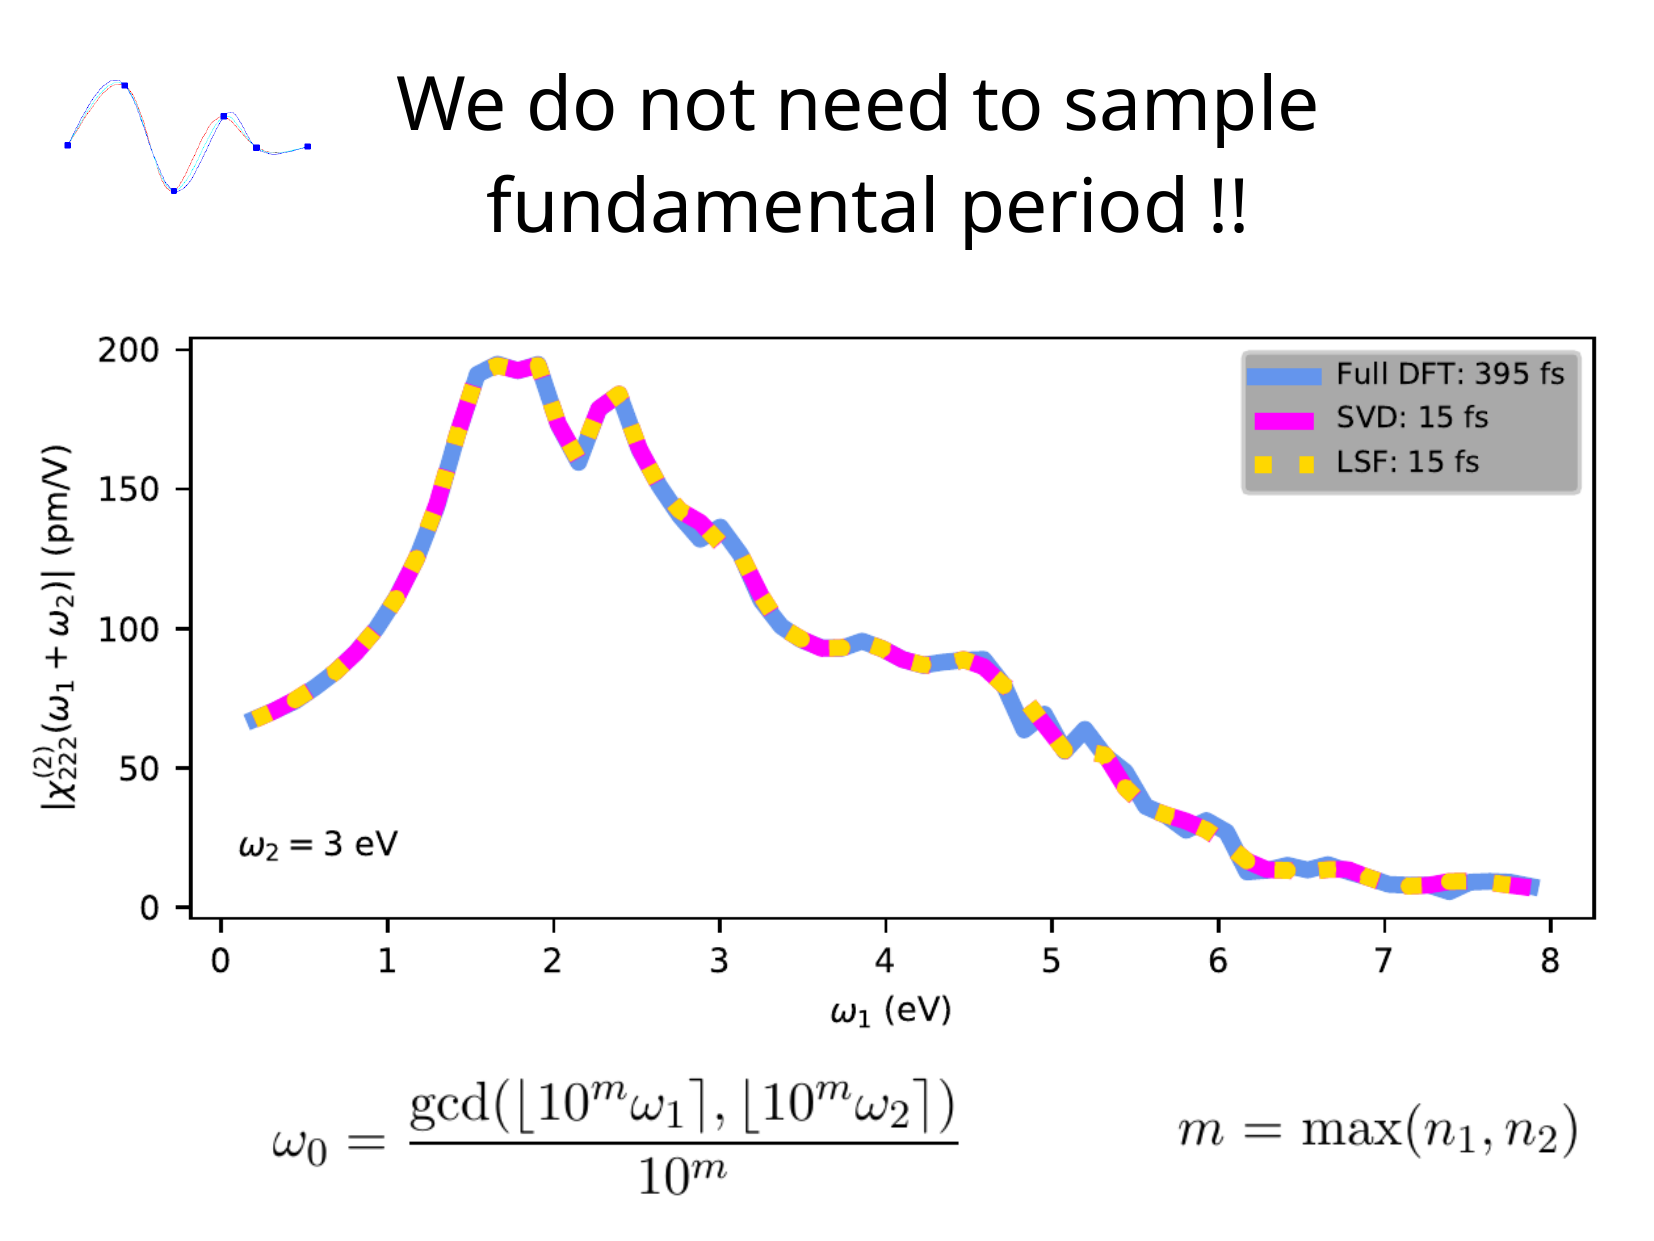

# We do not need to sample fundamental period !!